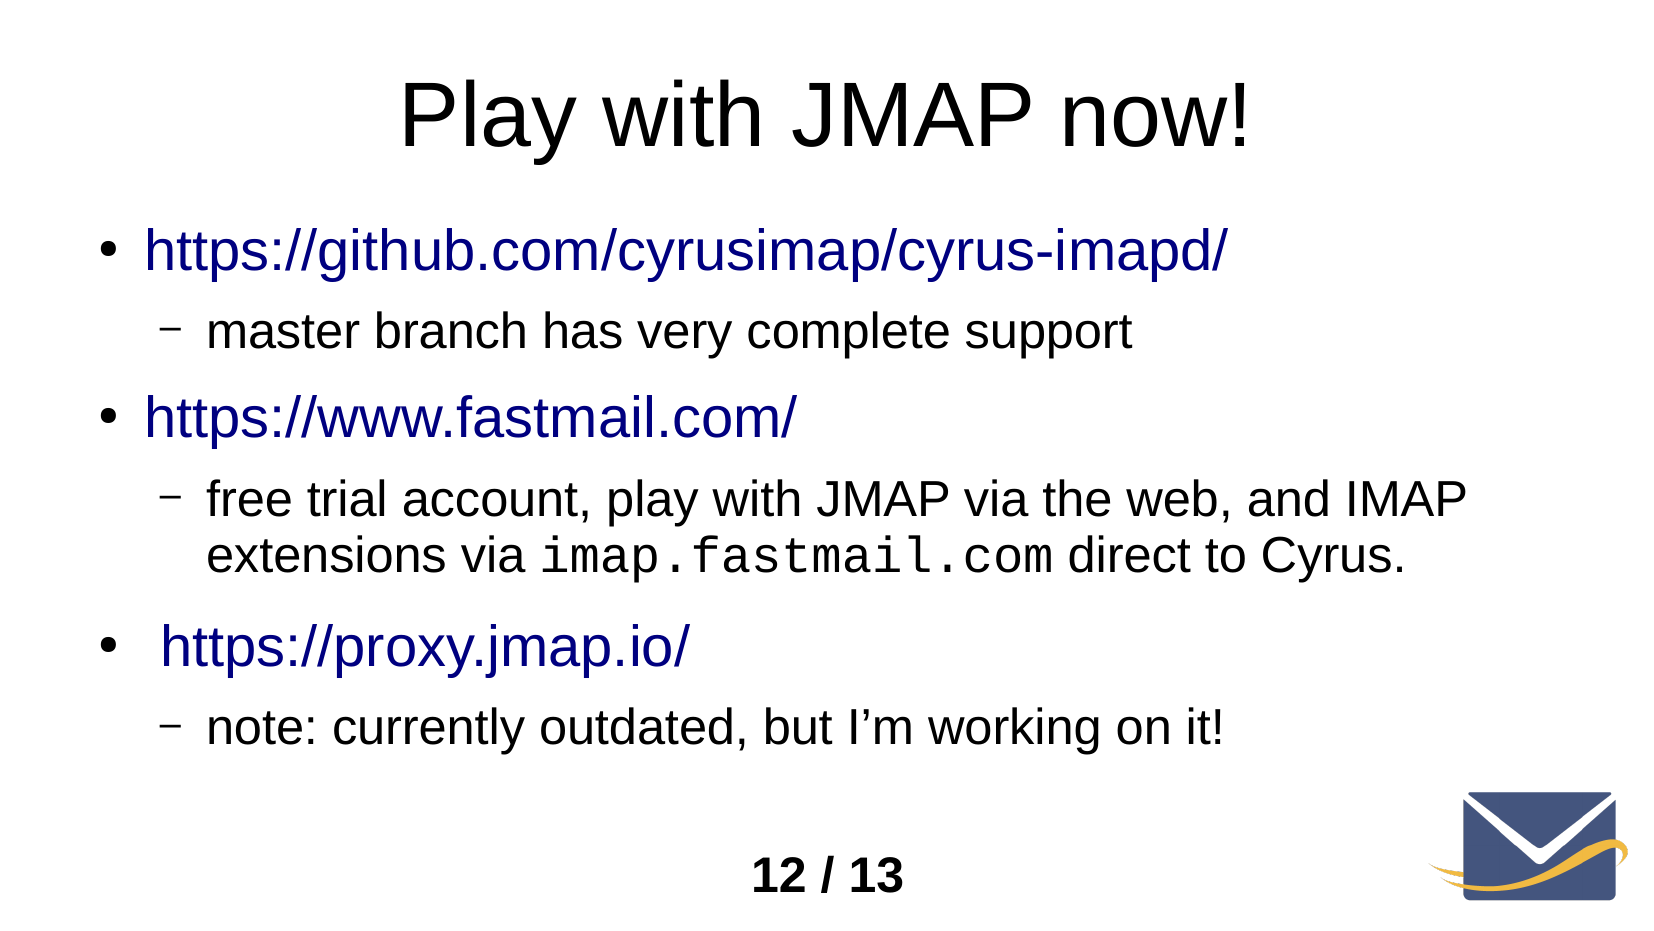

# Play with JMAP now!
https://github.com/cyrusimap/cyrus-imapd/
master branch has very complete support
https://www.fastmail.com/
free trial account, play with JMAP via the web, and IMAP extensions via imap.fastmail.com direct to Cyrus.
 https://proxy.jmap.io/
note: currently outdated, but I’m working on it!